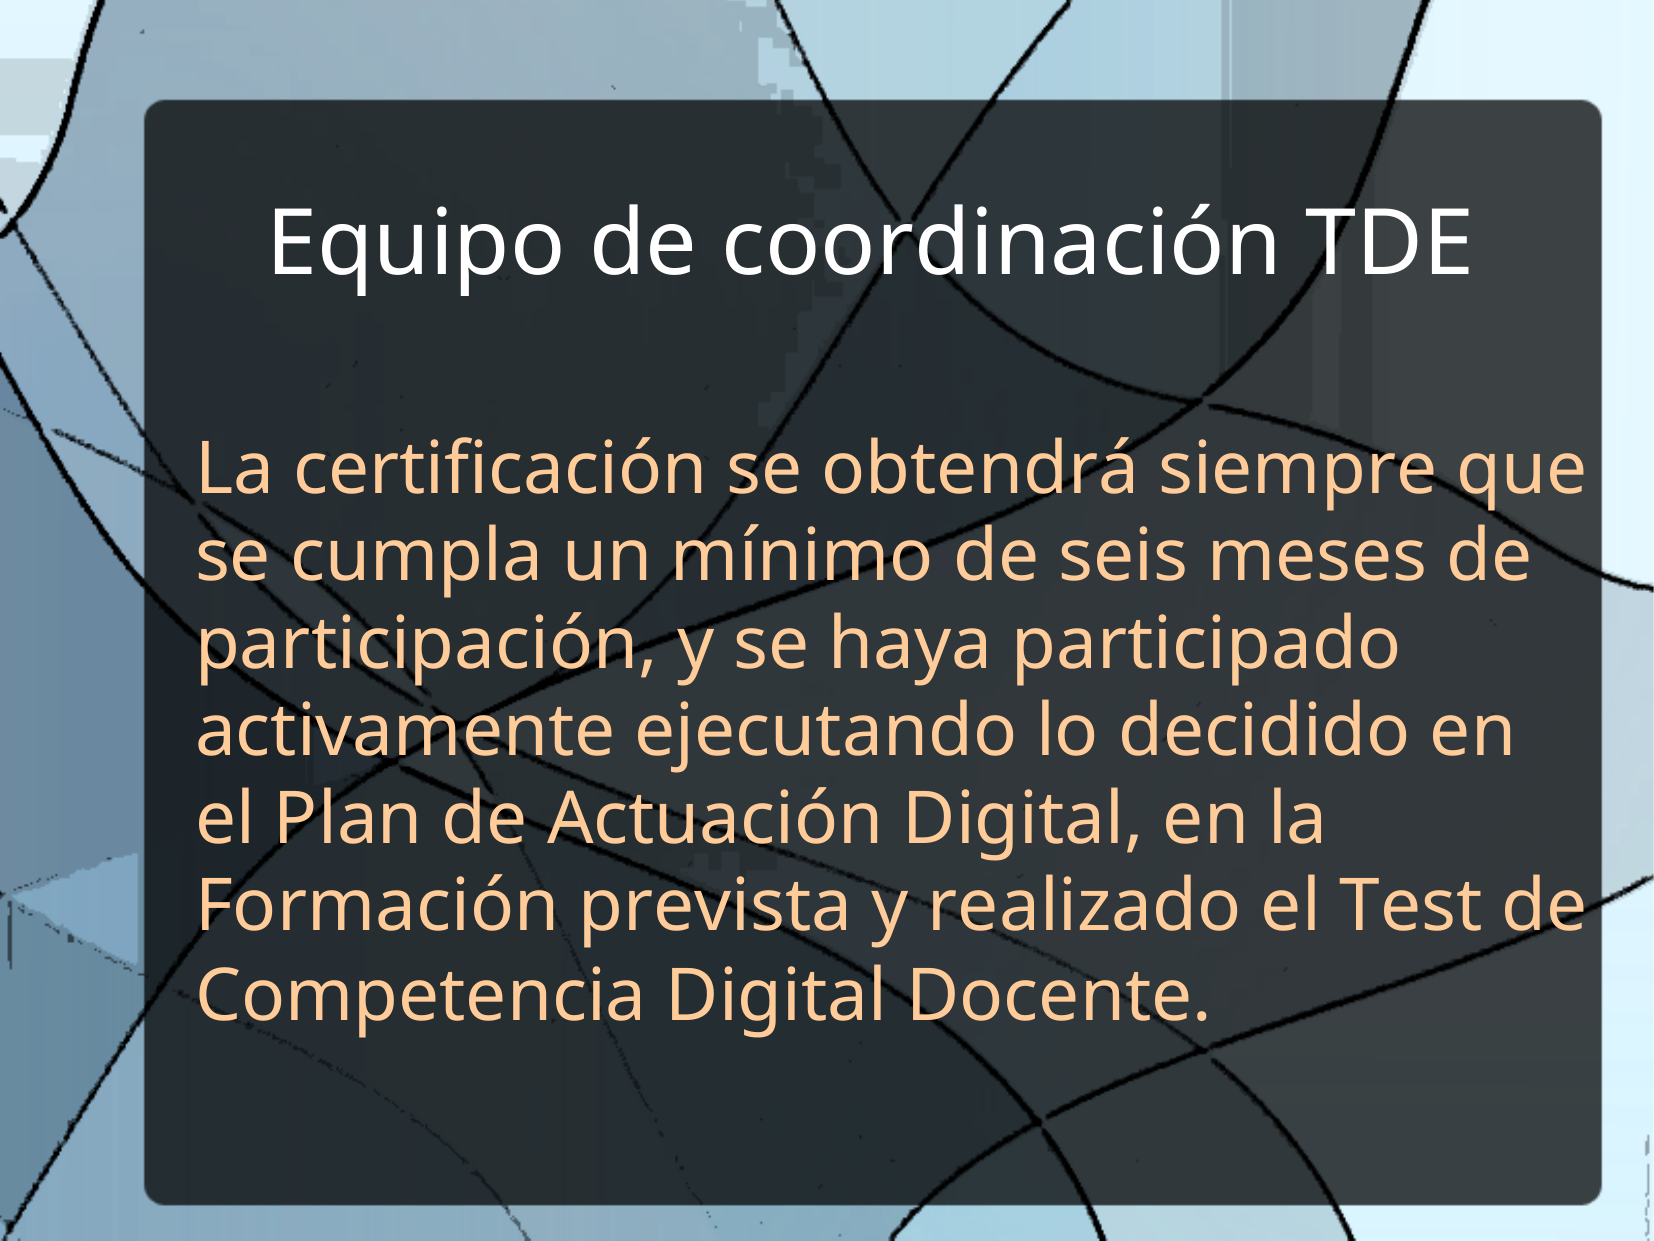

# Equipo de coordinación TDE
La certificación se obtendrá siempre que se cumpla un mínimo de seis meses de participación, y se haya participado activamente ejecutando lo decidido en el Plan de Actuación Digital, en la Formación prevista y realizado el Test de Competencia Digital Docente.